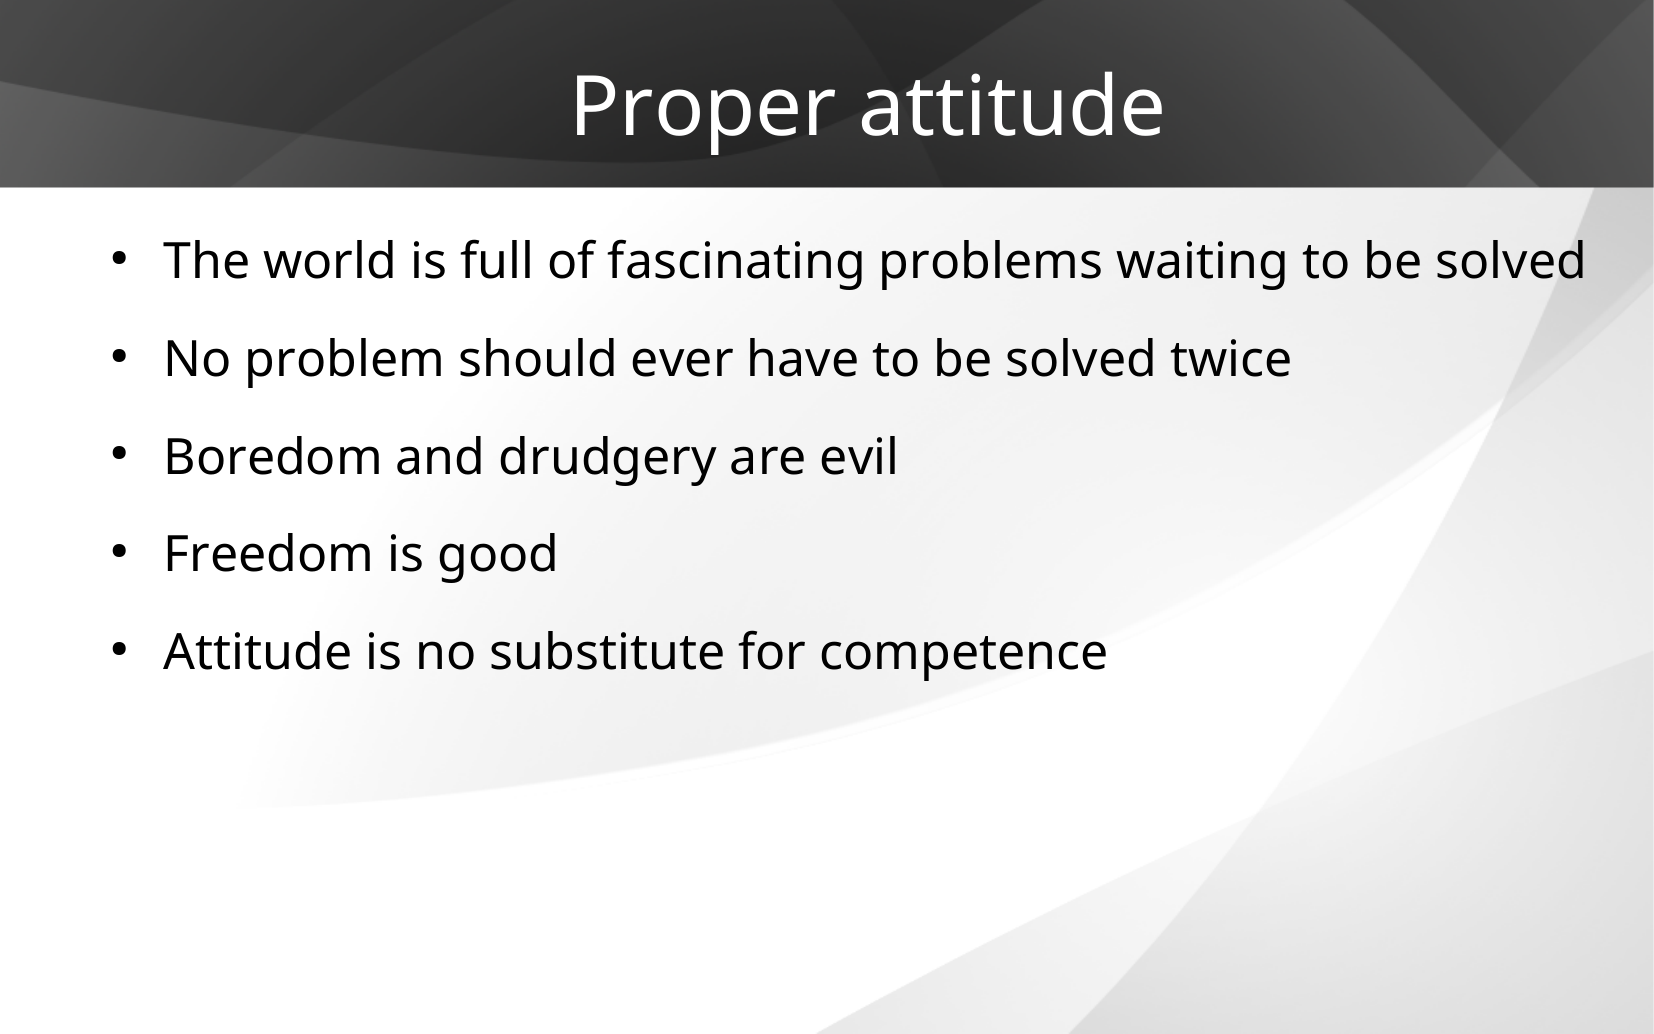

# Proper attitude
The world is full of fascinating problems waiting to be solved
No problem should ever have to be solved twice
Boredom and drudgery are evil
Freedom is good
Attitude is no substitute for competence